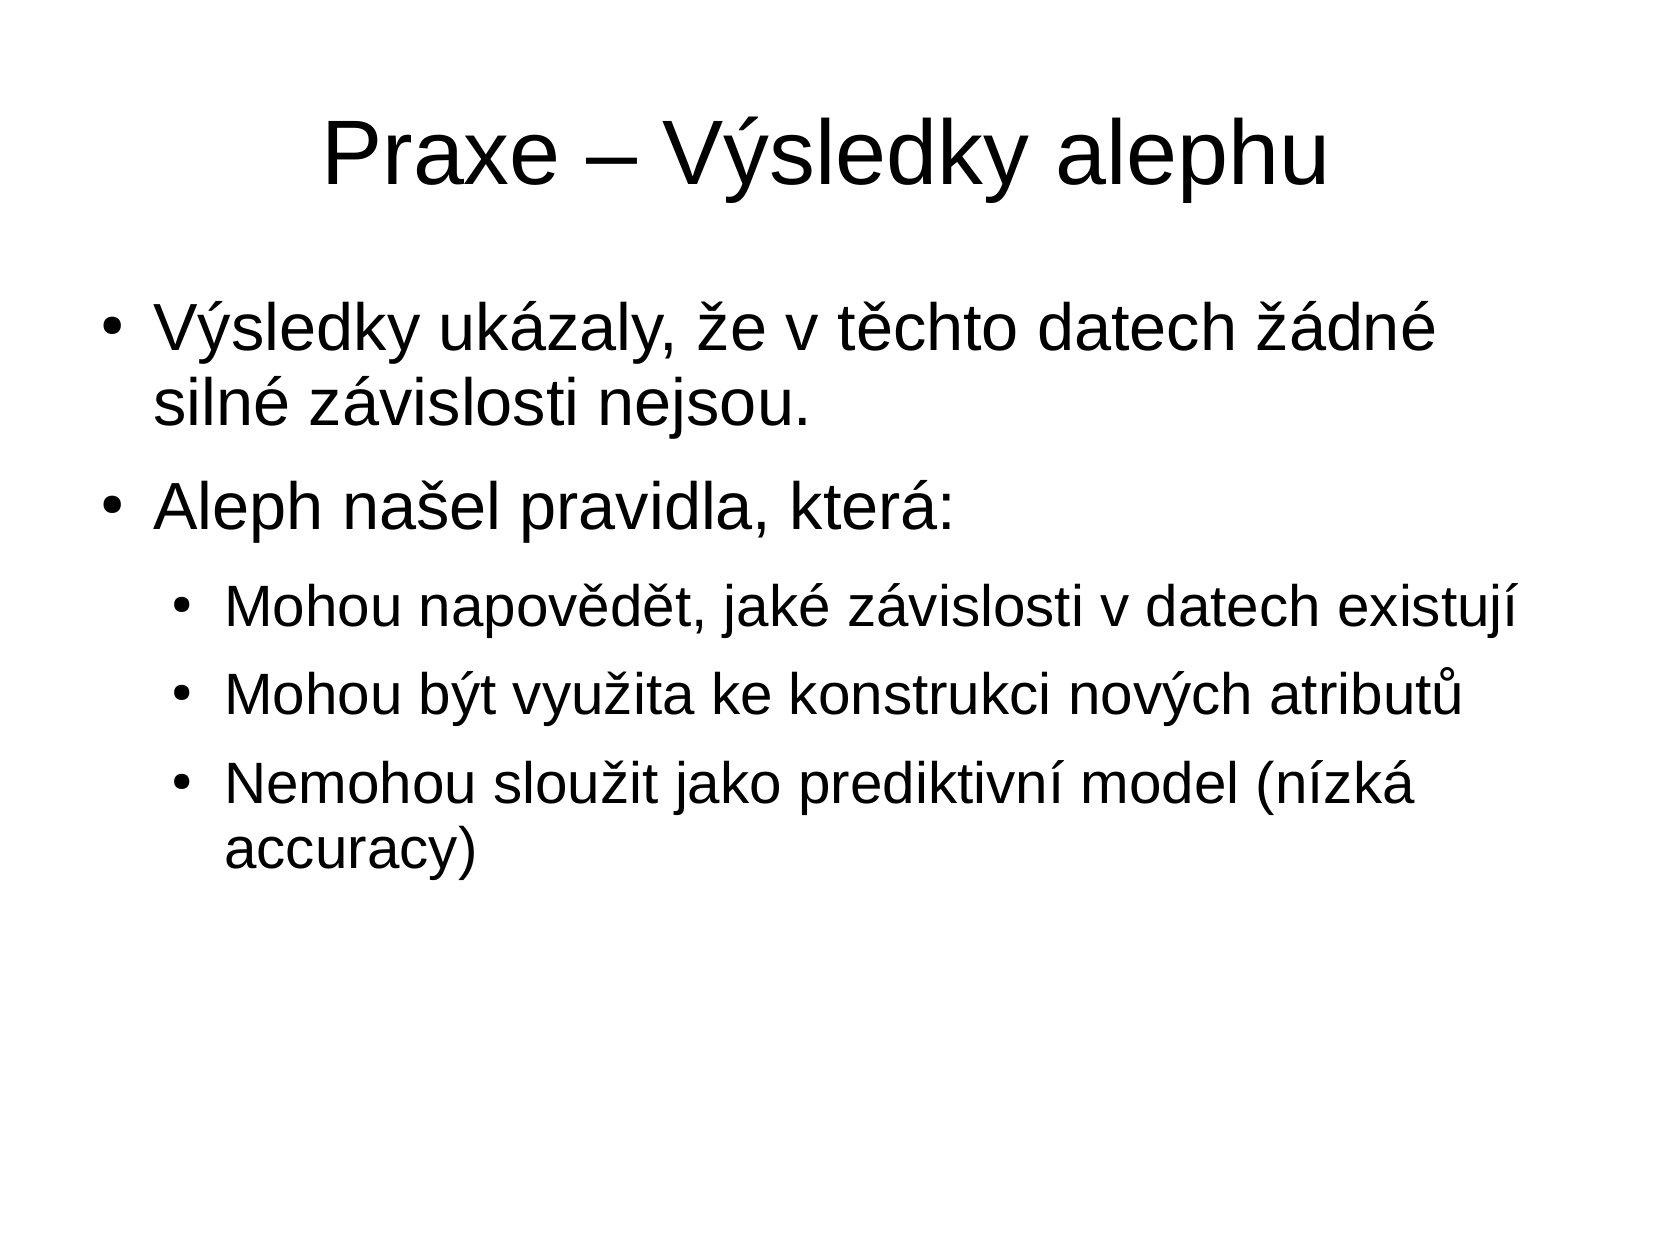

# Praxe – Výsledky alephu
Výsledky ukázaly, že v těchto datech žádné silné závislosti nejsou.
Aleph našel pravidla, která:
Mohou napovědět, jaké závislosti v datech existují
Mohou být využita ke konstrukci nových atributů
Nemohou sloužit jako prediktivní model (nízká accuracy)